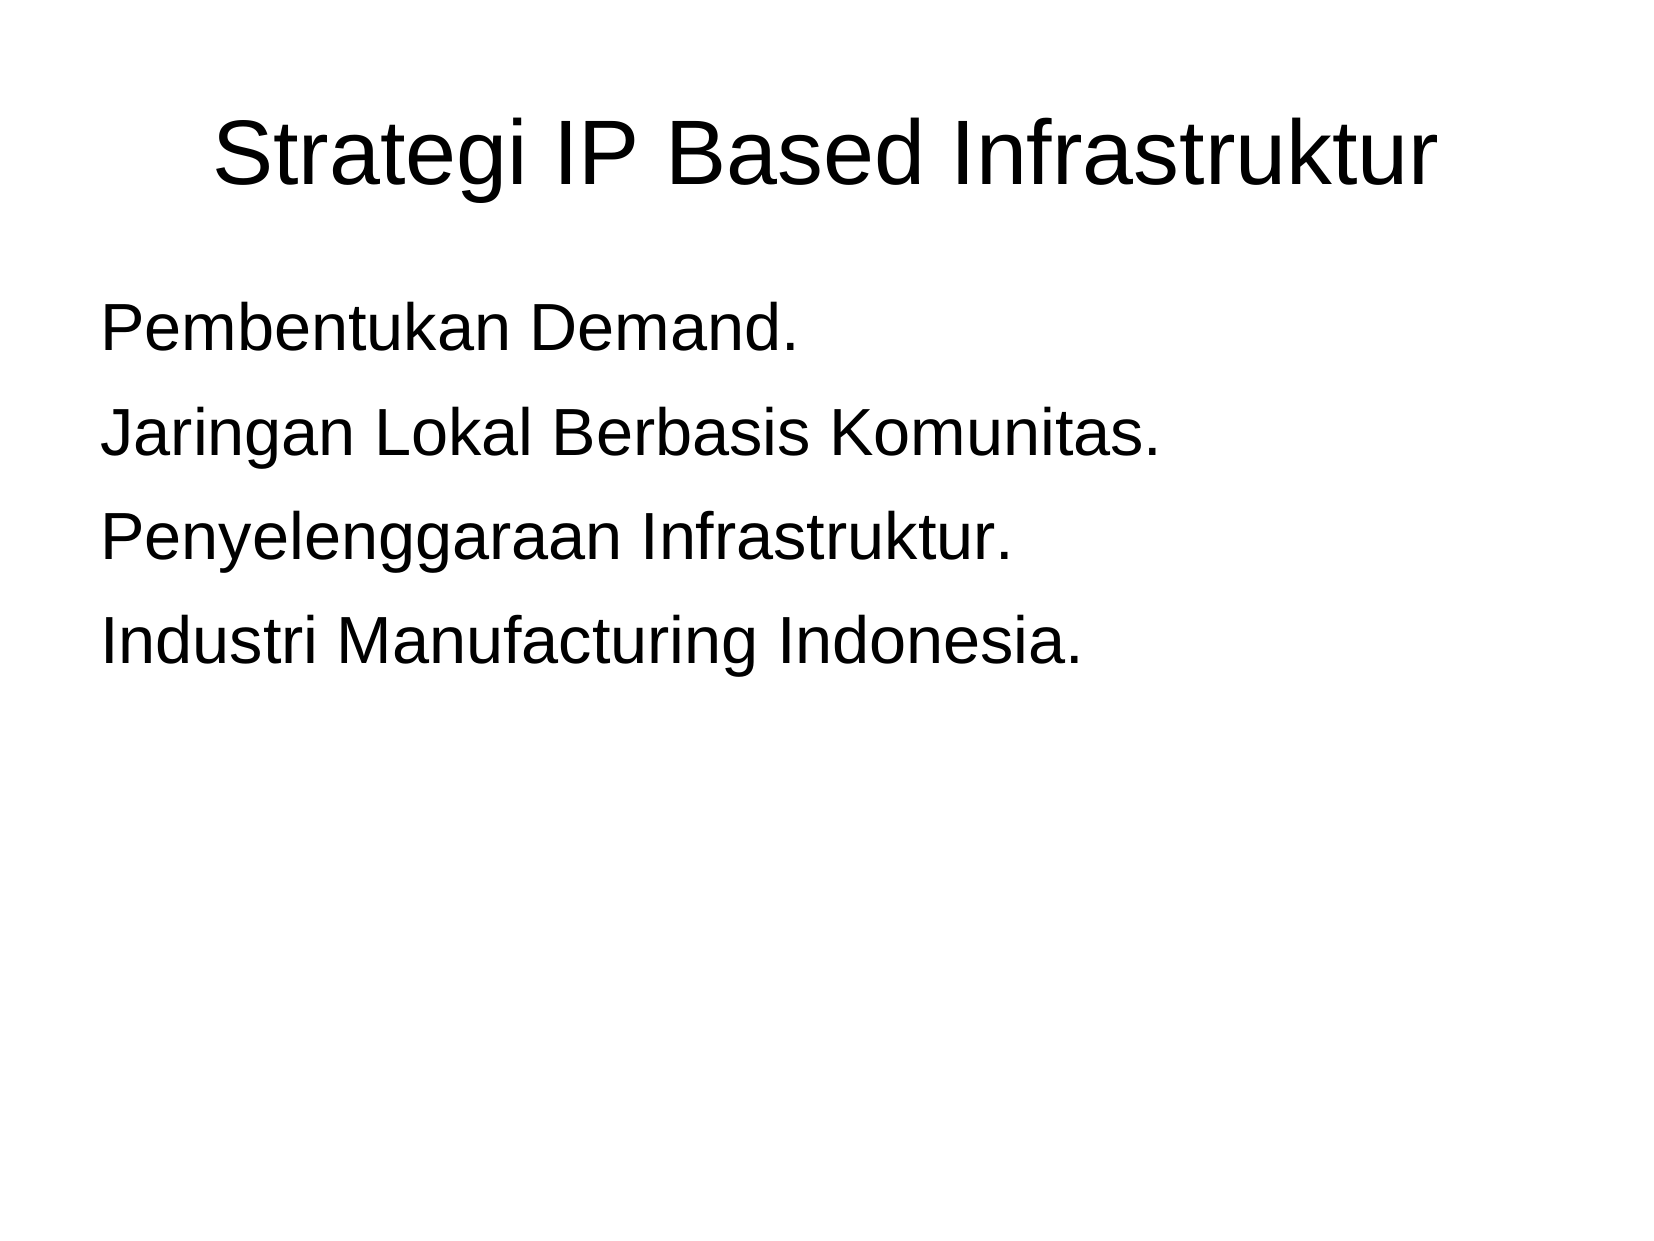

# Strategi IP Based Infrastruktur
Pembentukan Demand.
Jaringan Lokal Berbasis Komunitas.
Penyelenggaraan Infrastruktur.
Industri Manufacturing Indonesia.